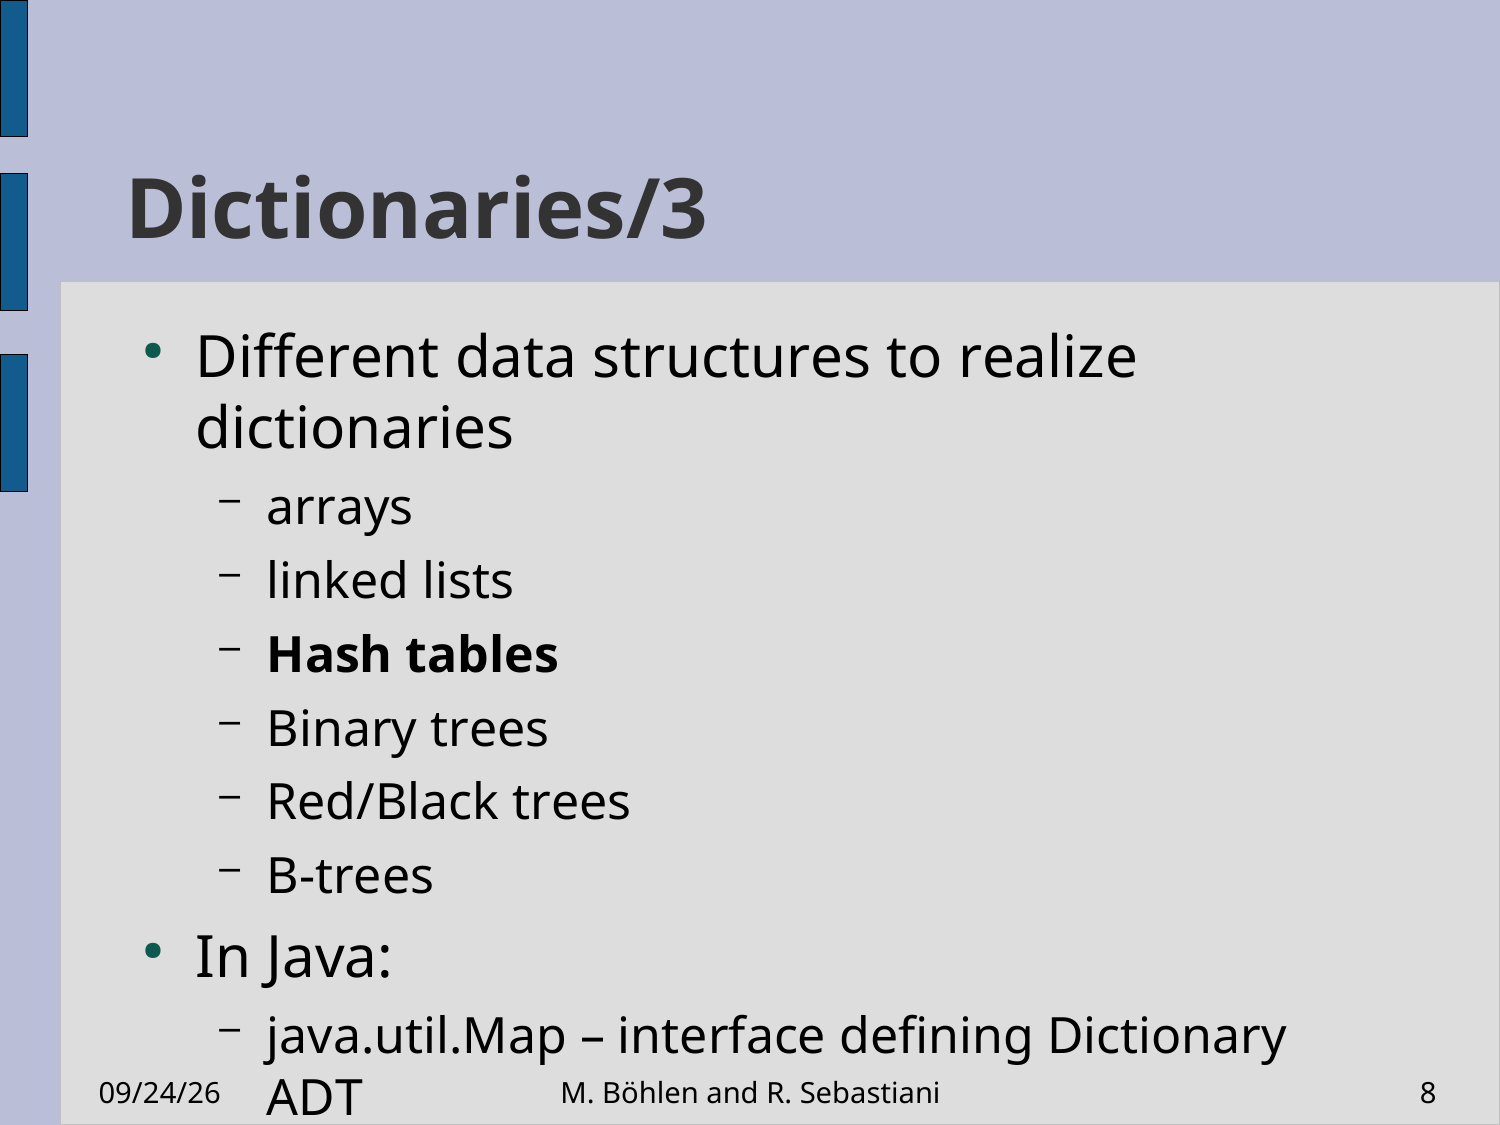

# Dictionaries/3
Different data structures to realize dictionaries
arrays
linked lists
Hash tables
Binary trees
Red/Black trees
B-trees
In Java:
java.util.Map – interface defining Dictionary ADT
M. Böhlen and R. Sebastiani
8